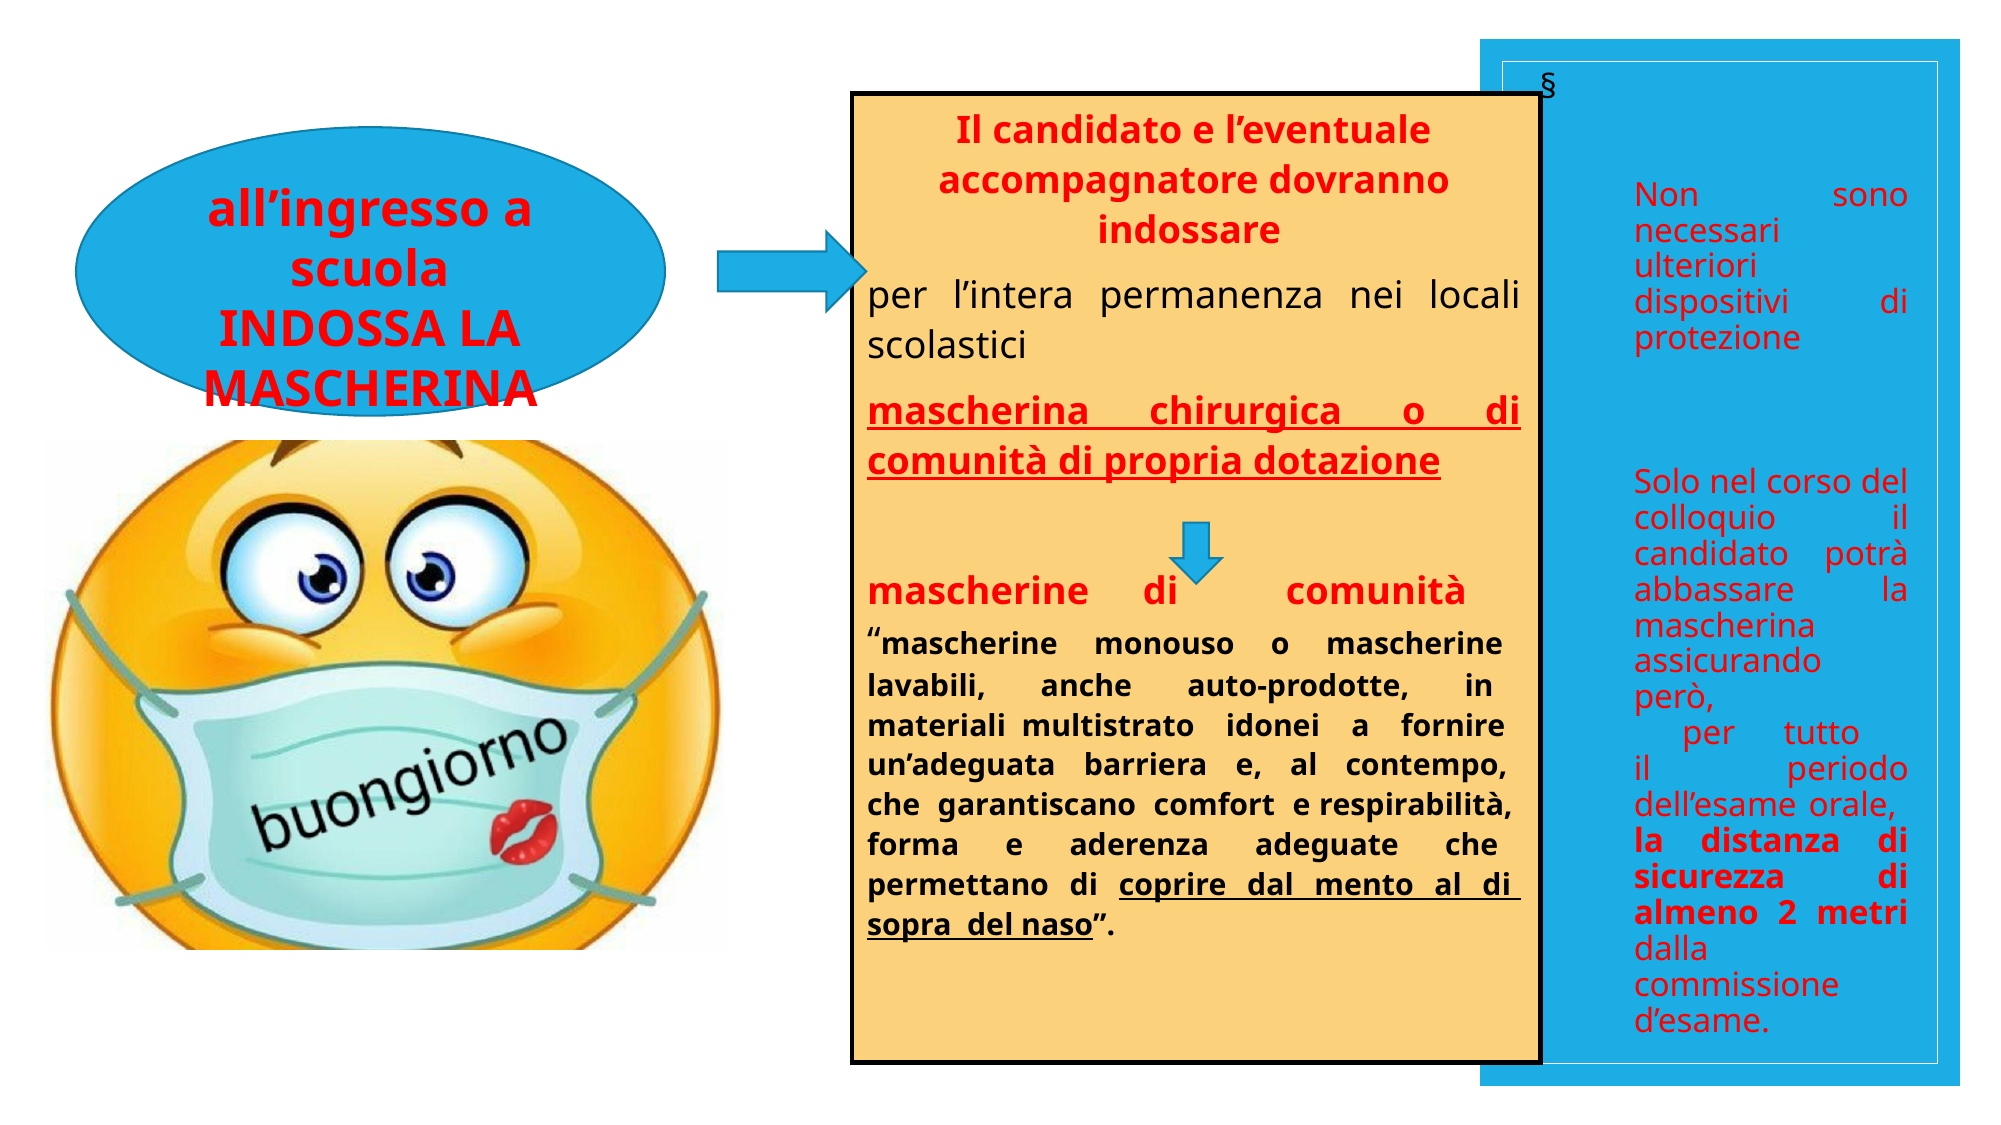

# Non sono necessari ulteriori dispositivi di protezione Solo nel corso del colloquio il candidato potrà abbassare la mascherina assicurando però, per tutto il periodo dell’esame orale, la distanza di sicurezza di almeno 2 metri dalla commissione d’esame.
Il candidato e l’eventuale accompagnatore dovranno indossare
per l’intera permanenza nei locali scolastici
mascherina chirurgica o di comunità di propria dotazione
mascherine di comunità “mascherine monouso o mascherine lavabili, anche auto-prodotte, in materiali multistrato idonei a fornire un’adeguata barriera e, al contempo, che garantiscano comfort e respirabilità, forma e aderenza adeguate che permettano di coprire dal mento al di sopra del naso”.
all’ingresso a scuola INDOSSA LA MASCHERINA